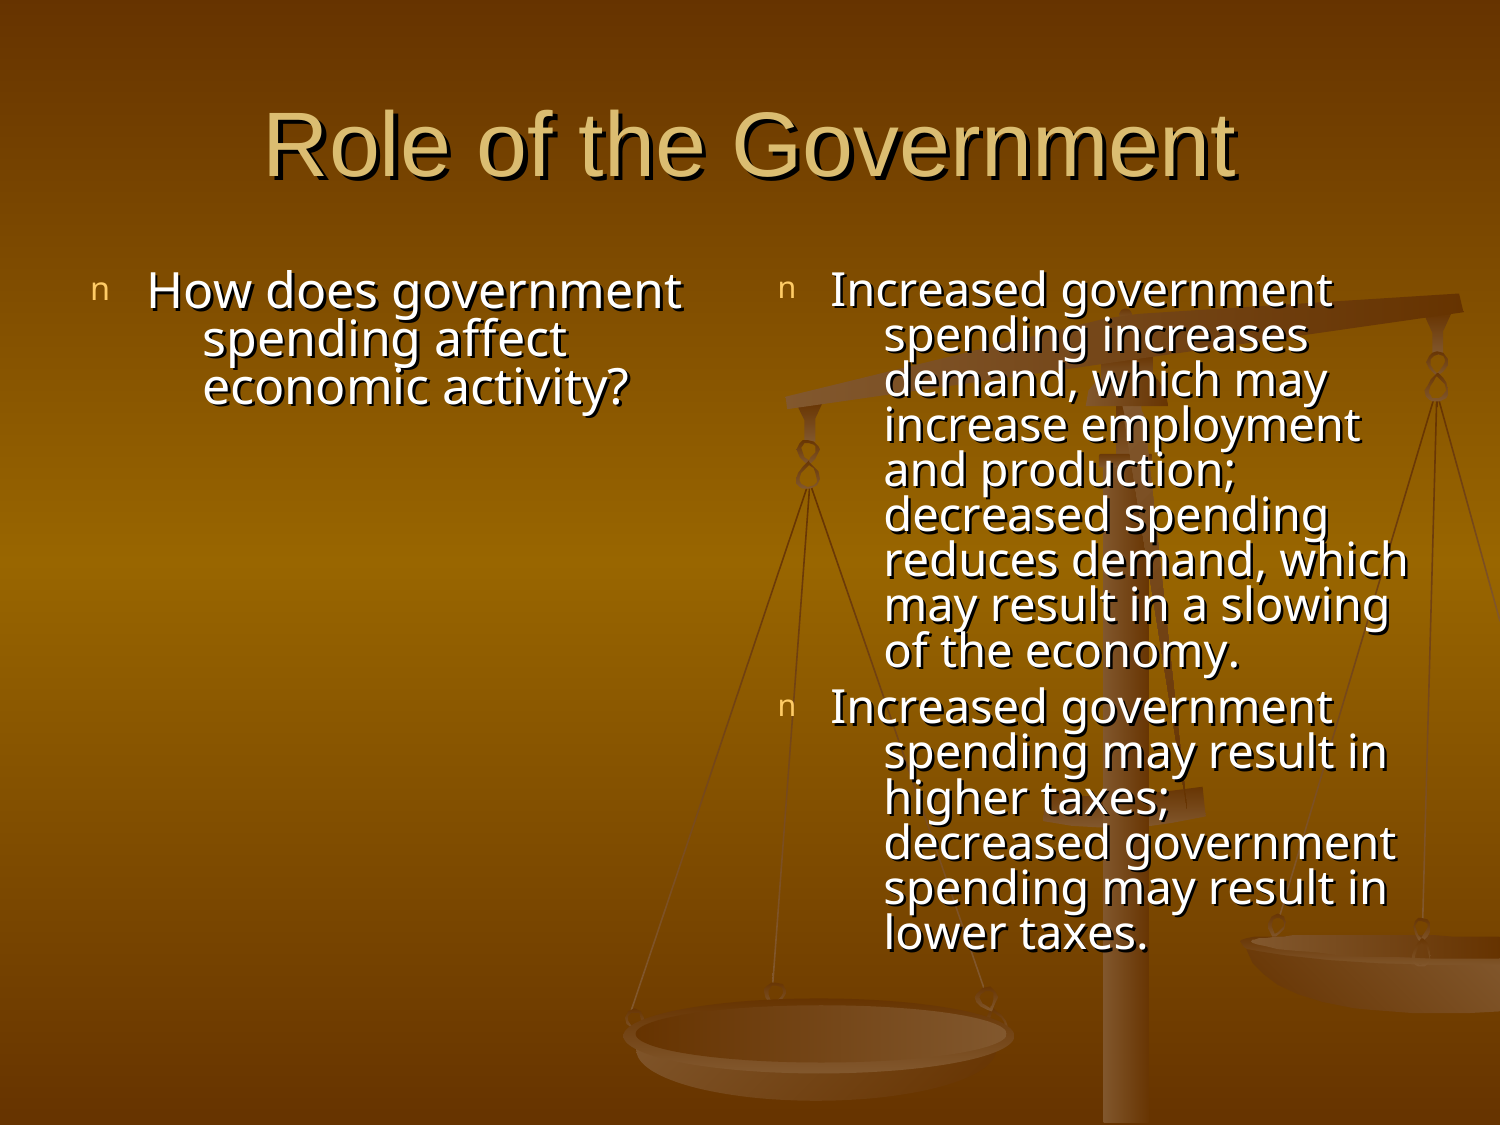

# Role of the Government
How does government spending affect economic activity?
Increased government spending increases demand, which may increase employment and production; decreased spending reduces demand, which may result in a slowing of the economy.
Increased government spending may result in higher taxes; decreased government spending may result in lower taxes.